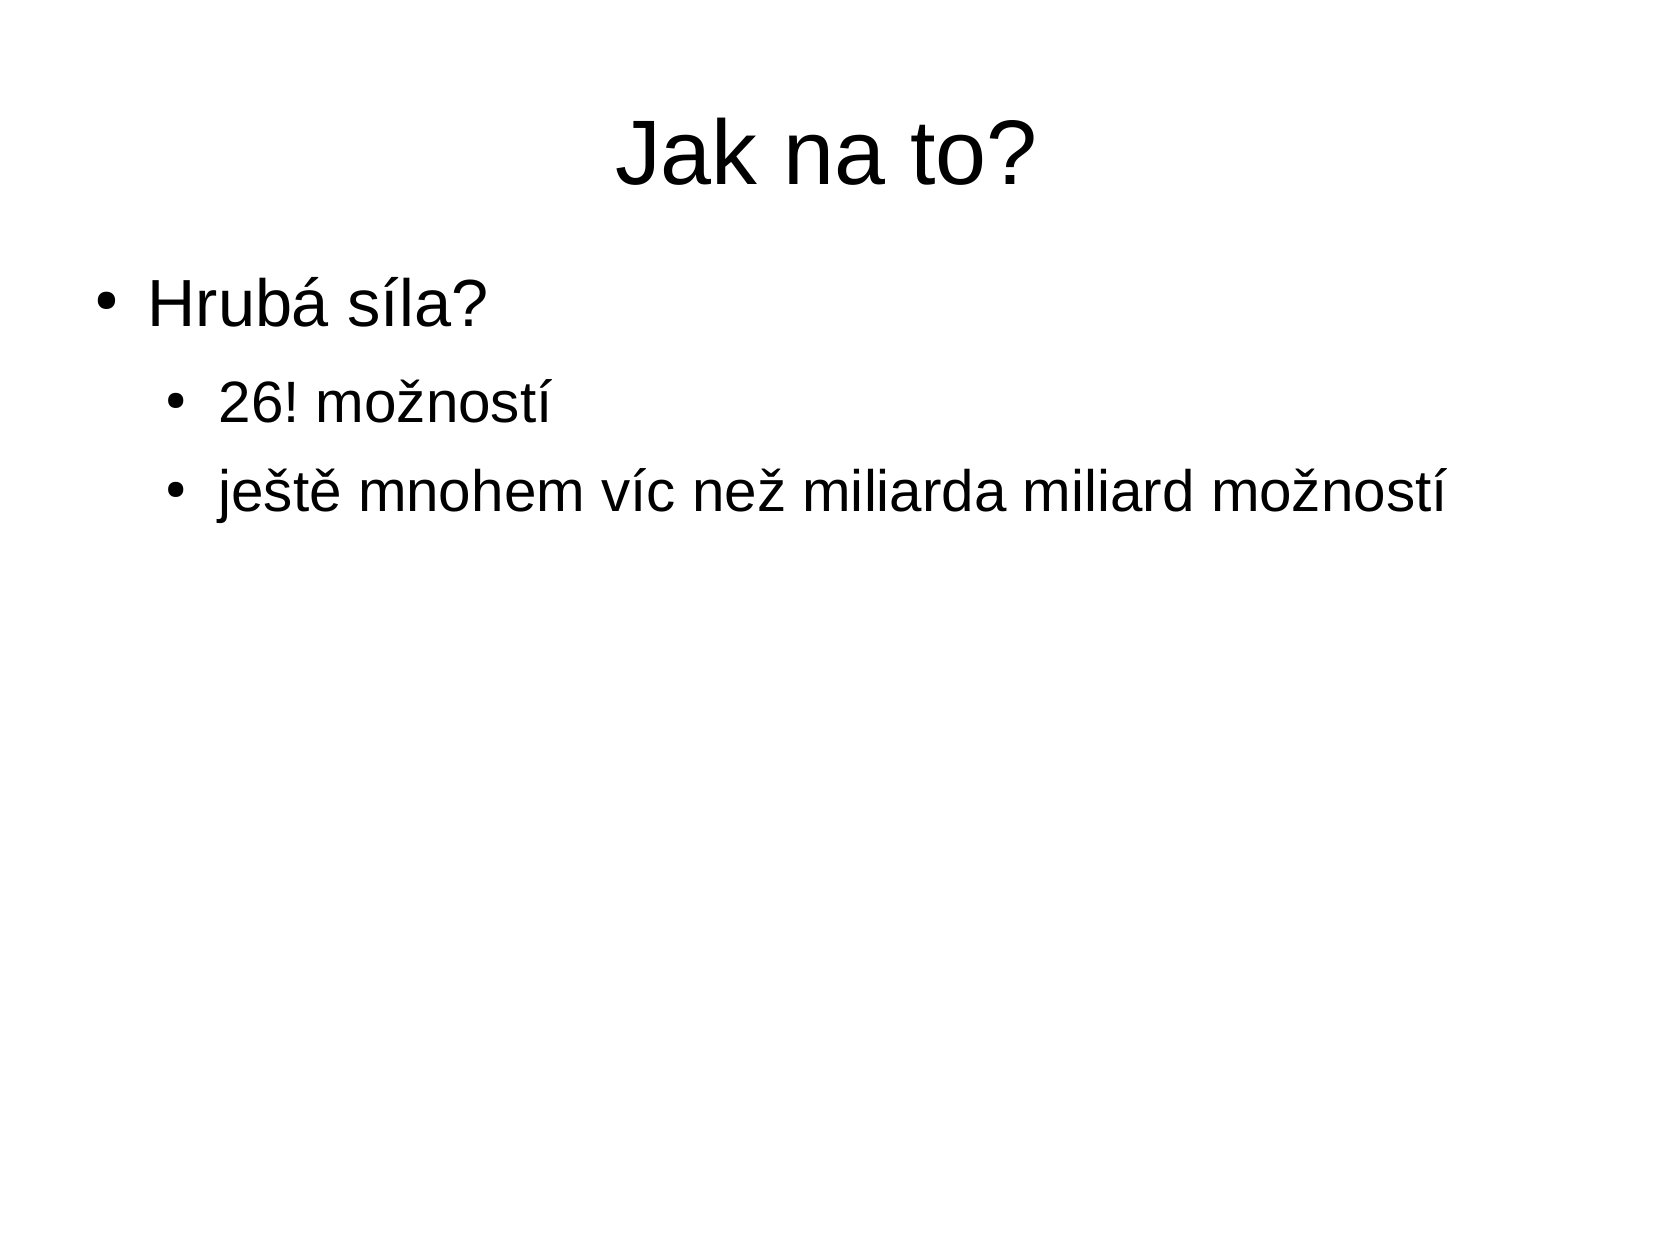

# Jak na to?
Hrubá síla?
26! možností
ještě mnohem víc než miliarda miliard možností